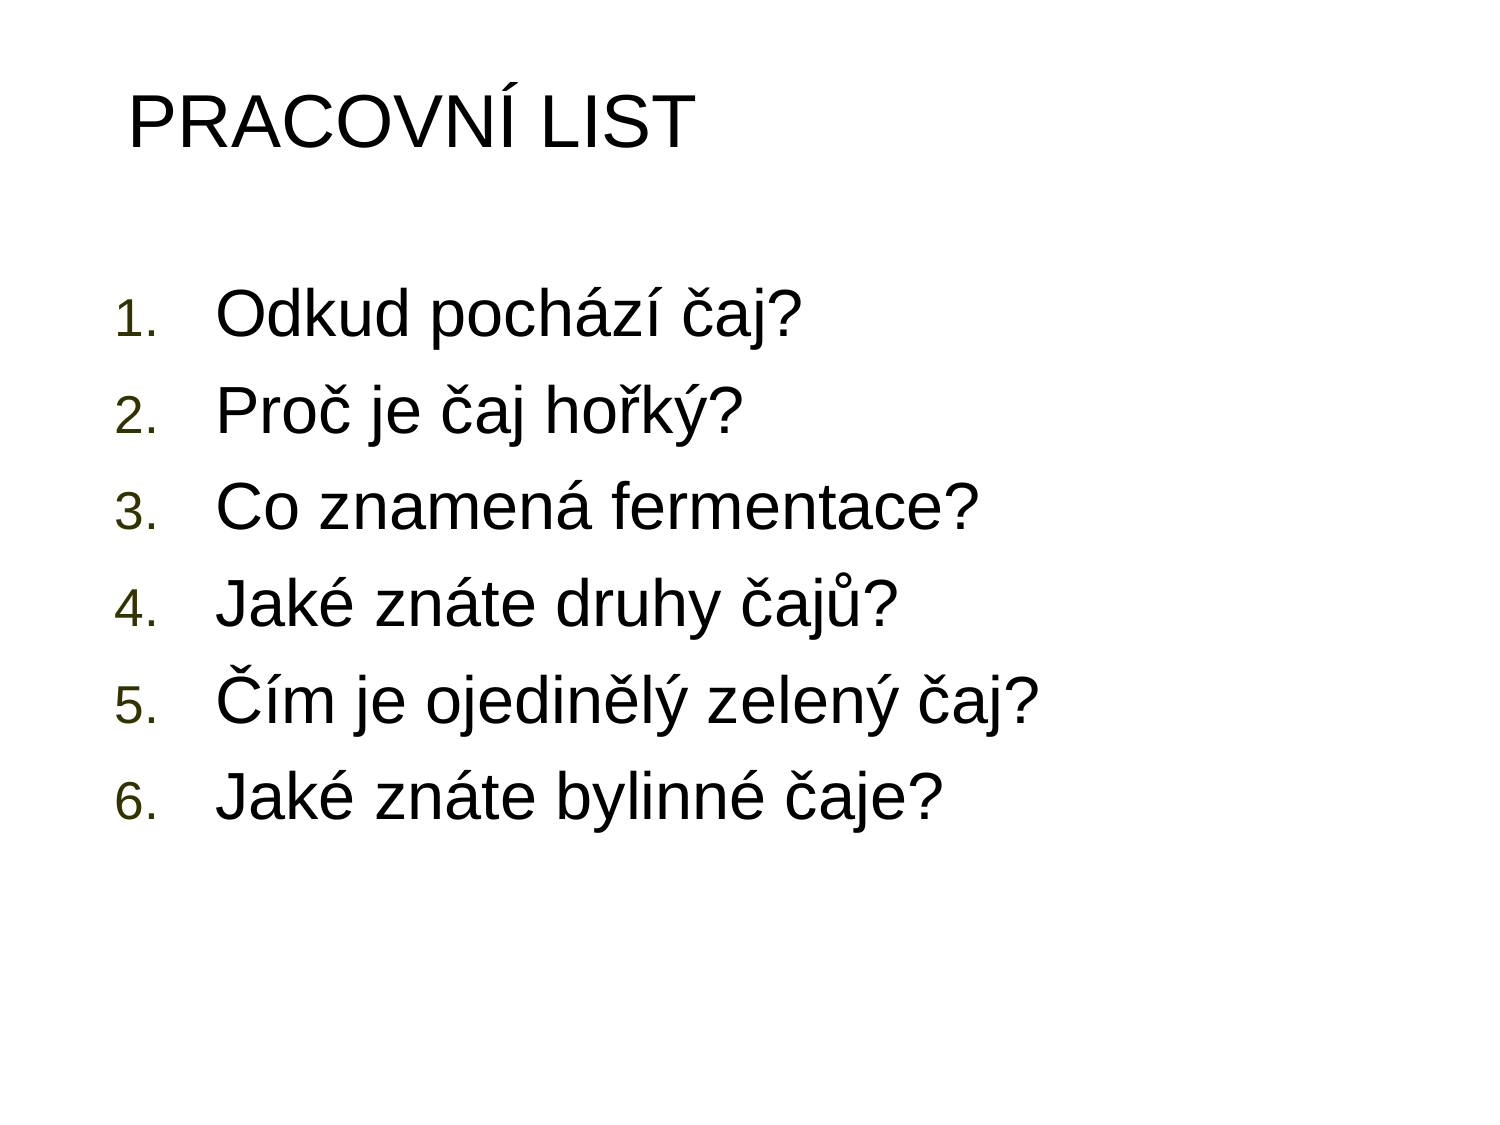

# PRACOVNÍ LIST
Odkud pochází čaj?
Proč je čaj hořký?
Co znamená fermentace?
Jaké znáte druhy čajů?
Čím je ojedinělý zelený čaj?
Jaké znáte bylinné čaje?